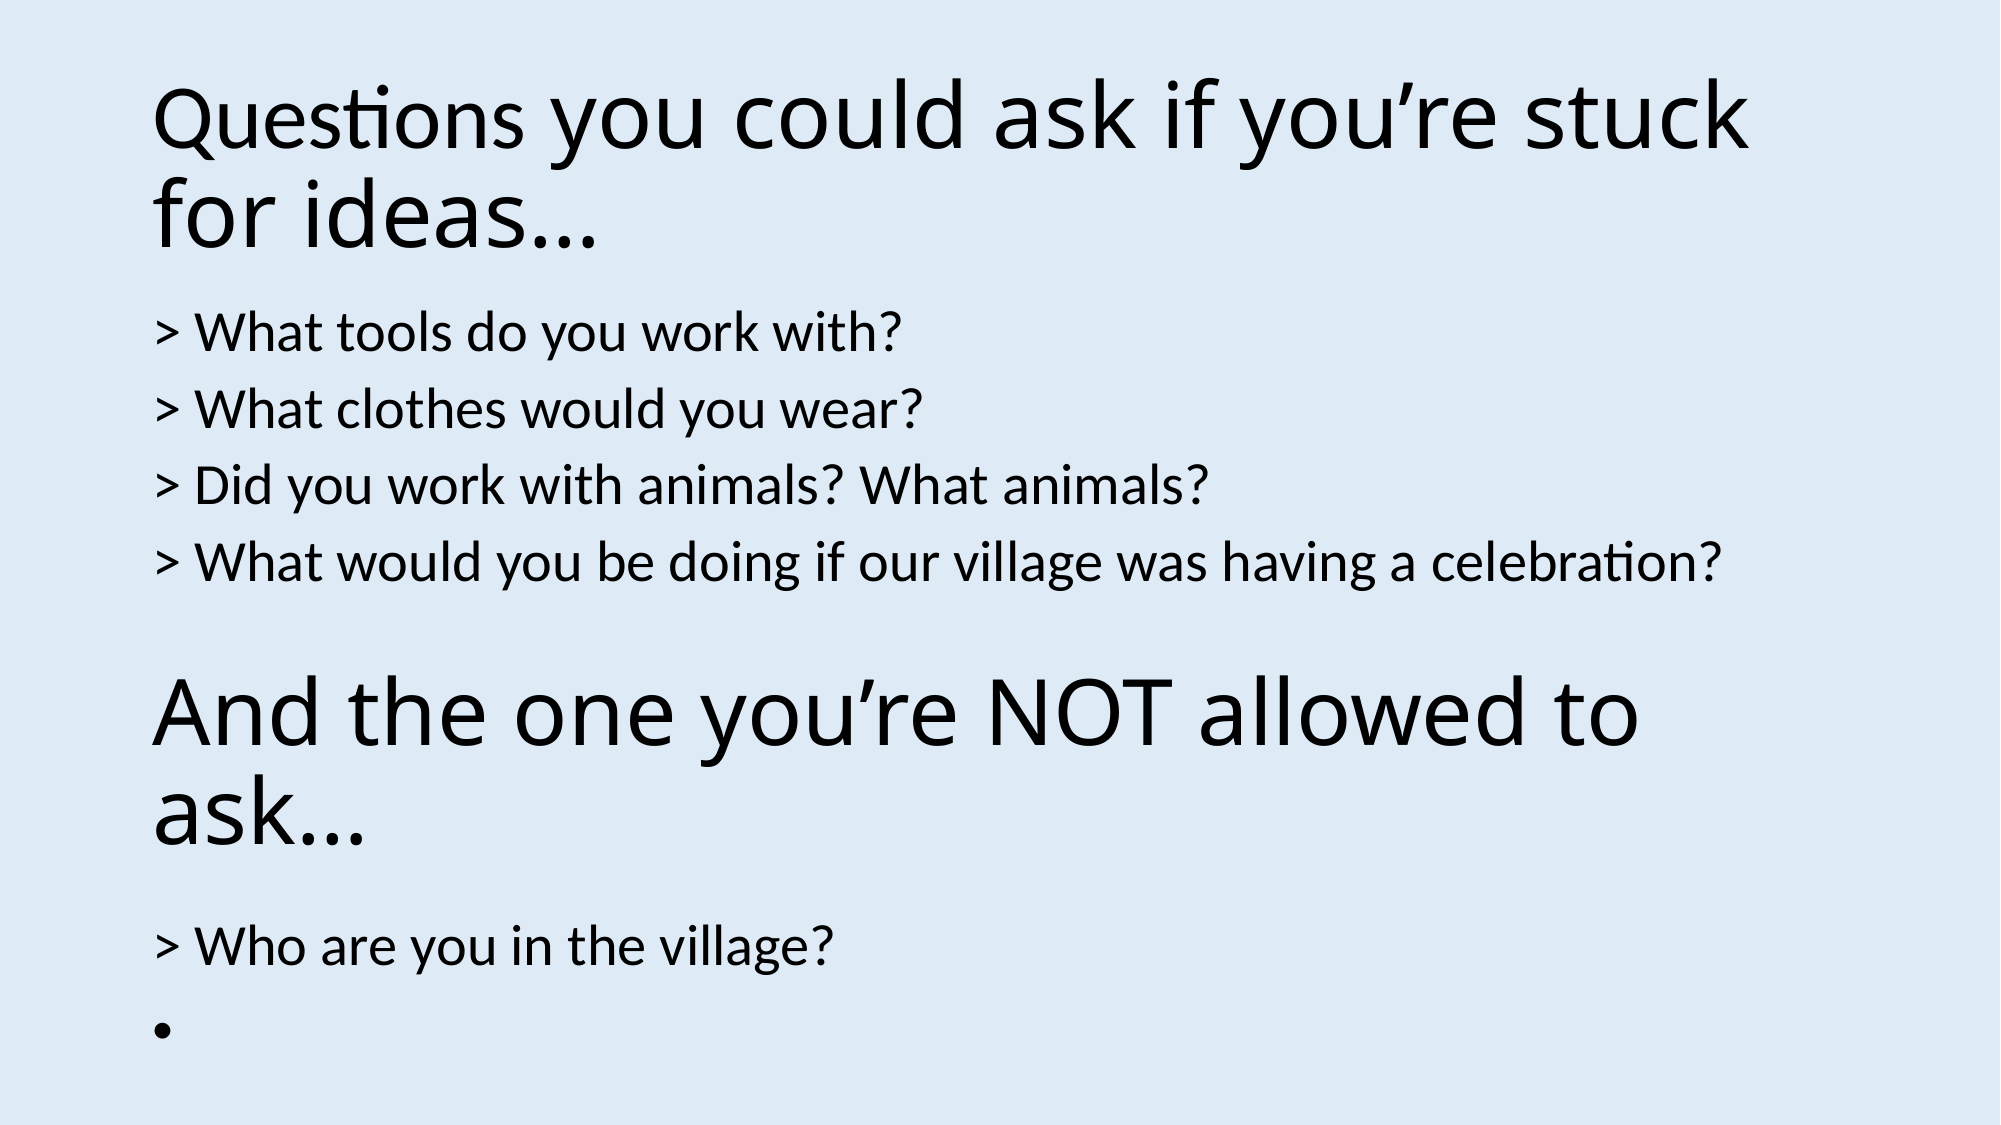

# Questions you could ask if you’re stuck for ideas…
> What tools do you work with?
> What clothes would you wear?
> Did you work with animals? What animals?
> What would you be doing if our village was having a celebration?
> Who are you in the village?
And the one you’re NOT allowed to ask…